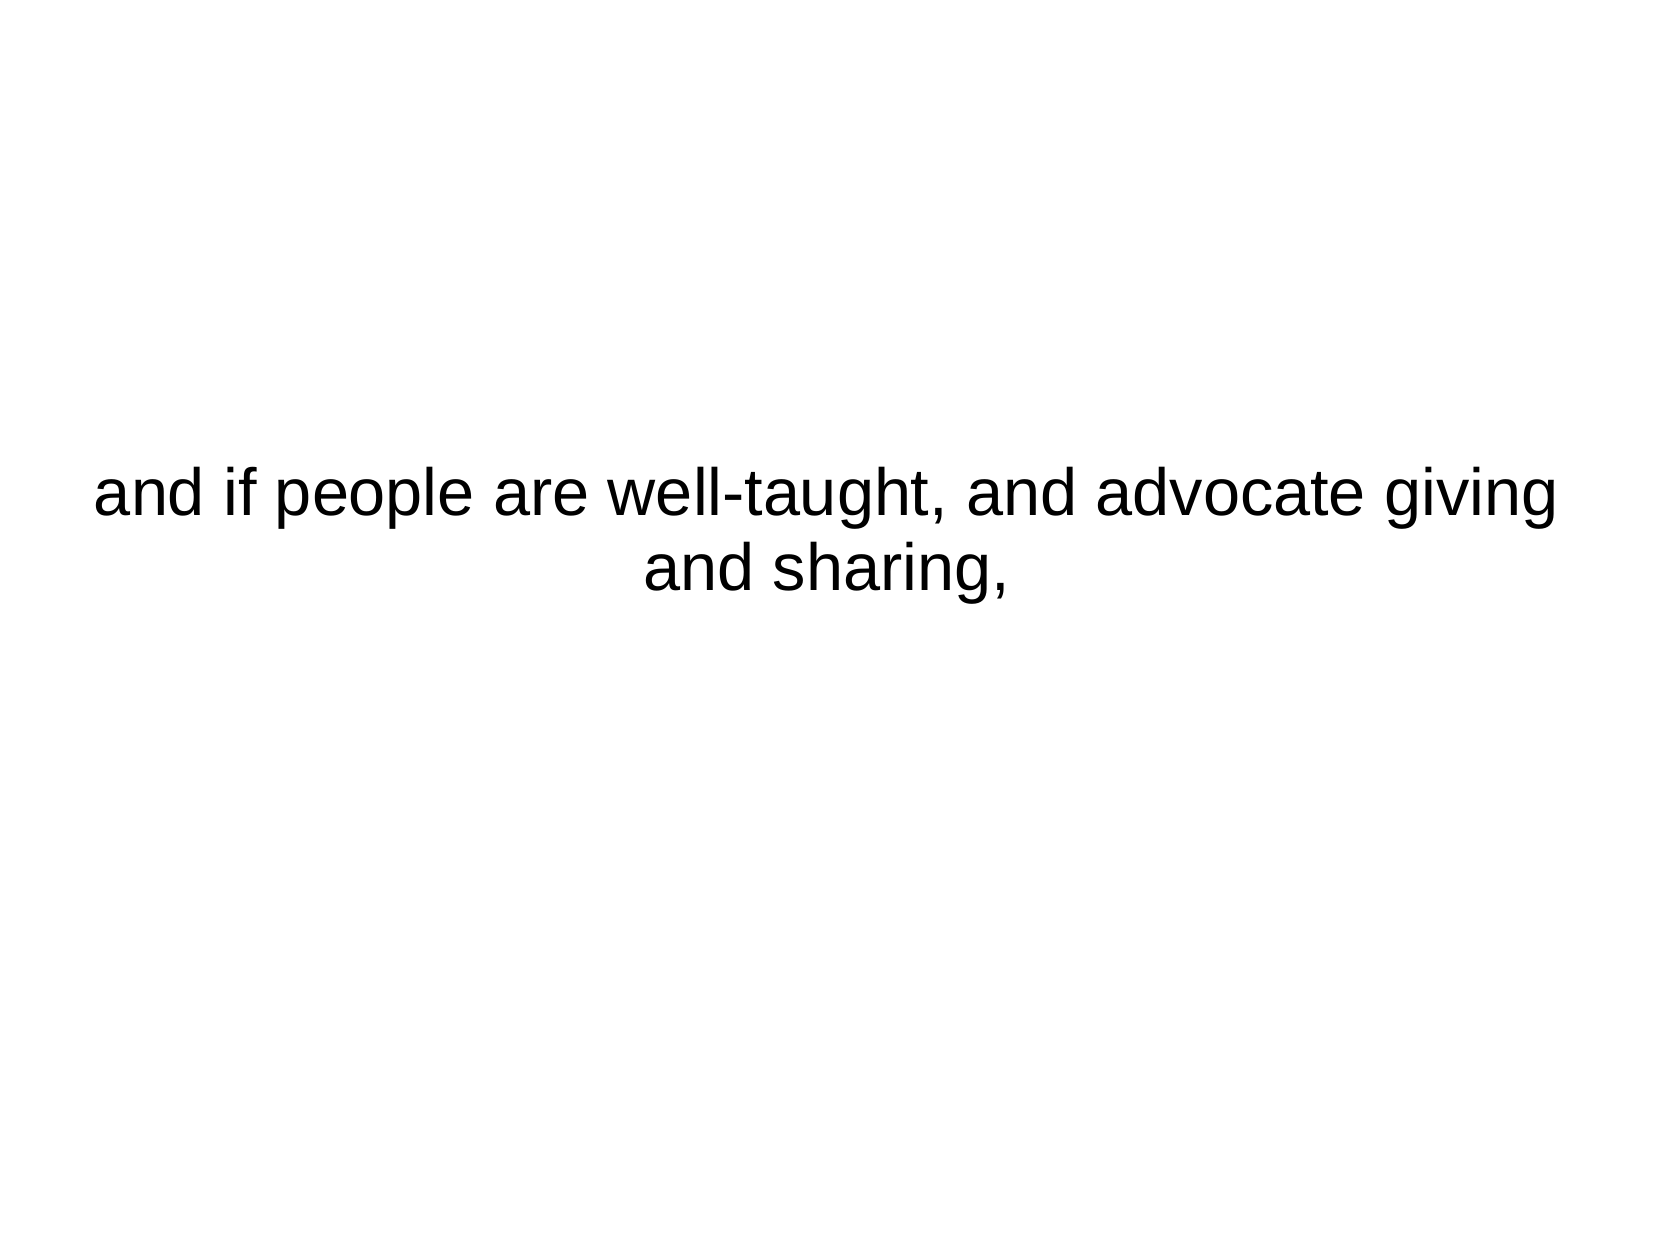

# and if people are well-taught, and advocate giving and sharing,